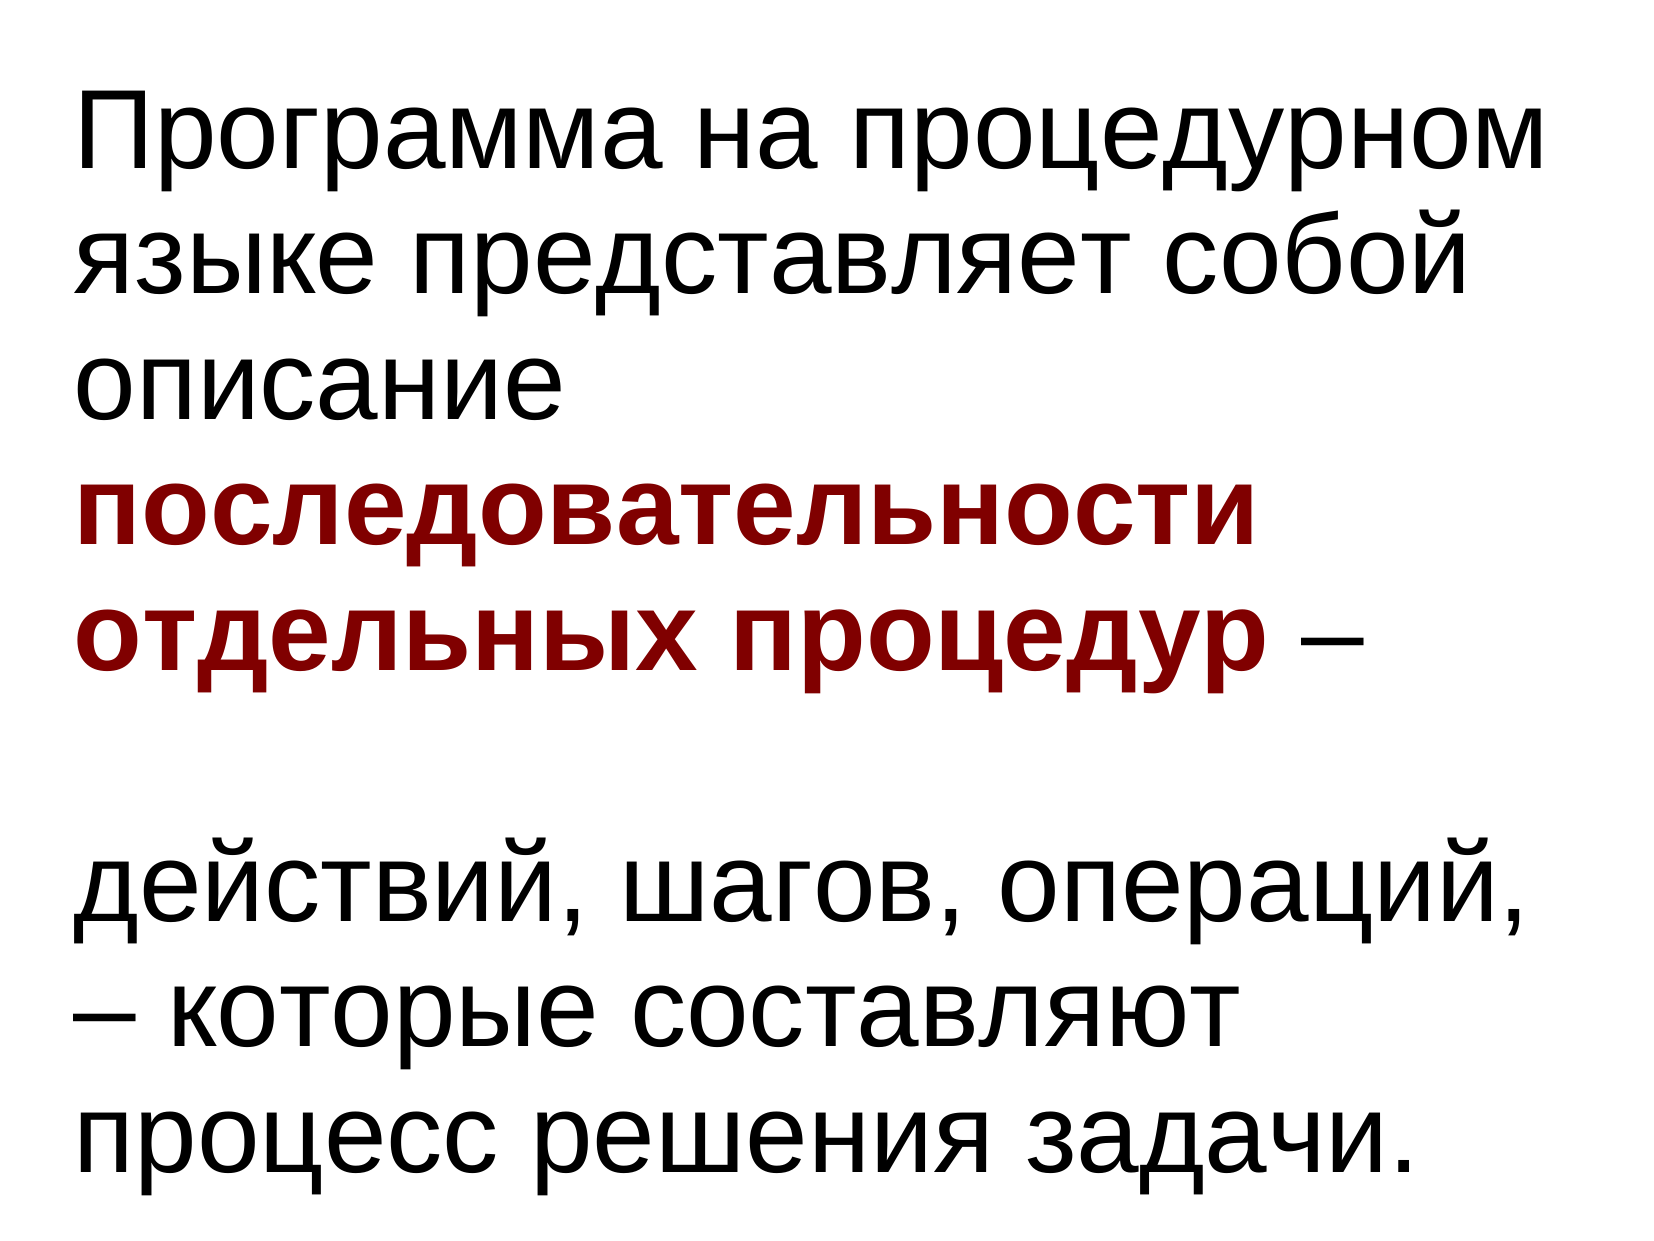

Программа на процедурном языке представляет собой описание последовательности отдельных процедур –
действий, шагов, операций, – которые составляют процесс решения задачи.